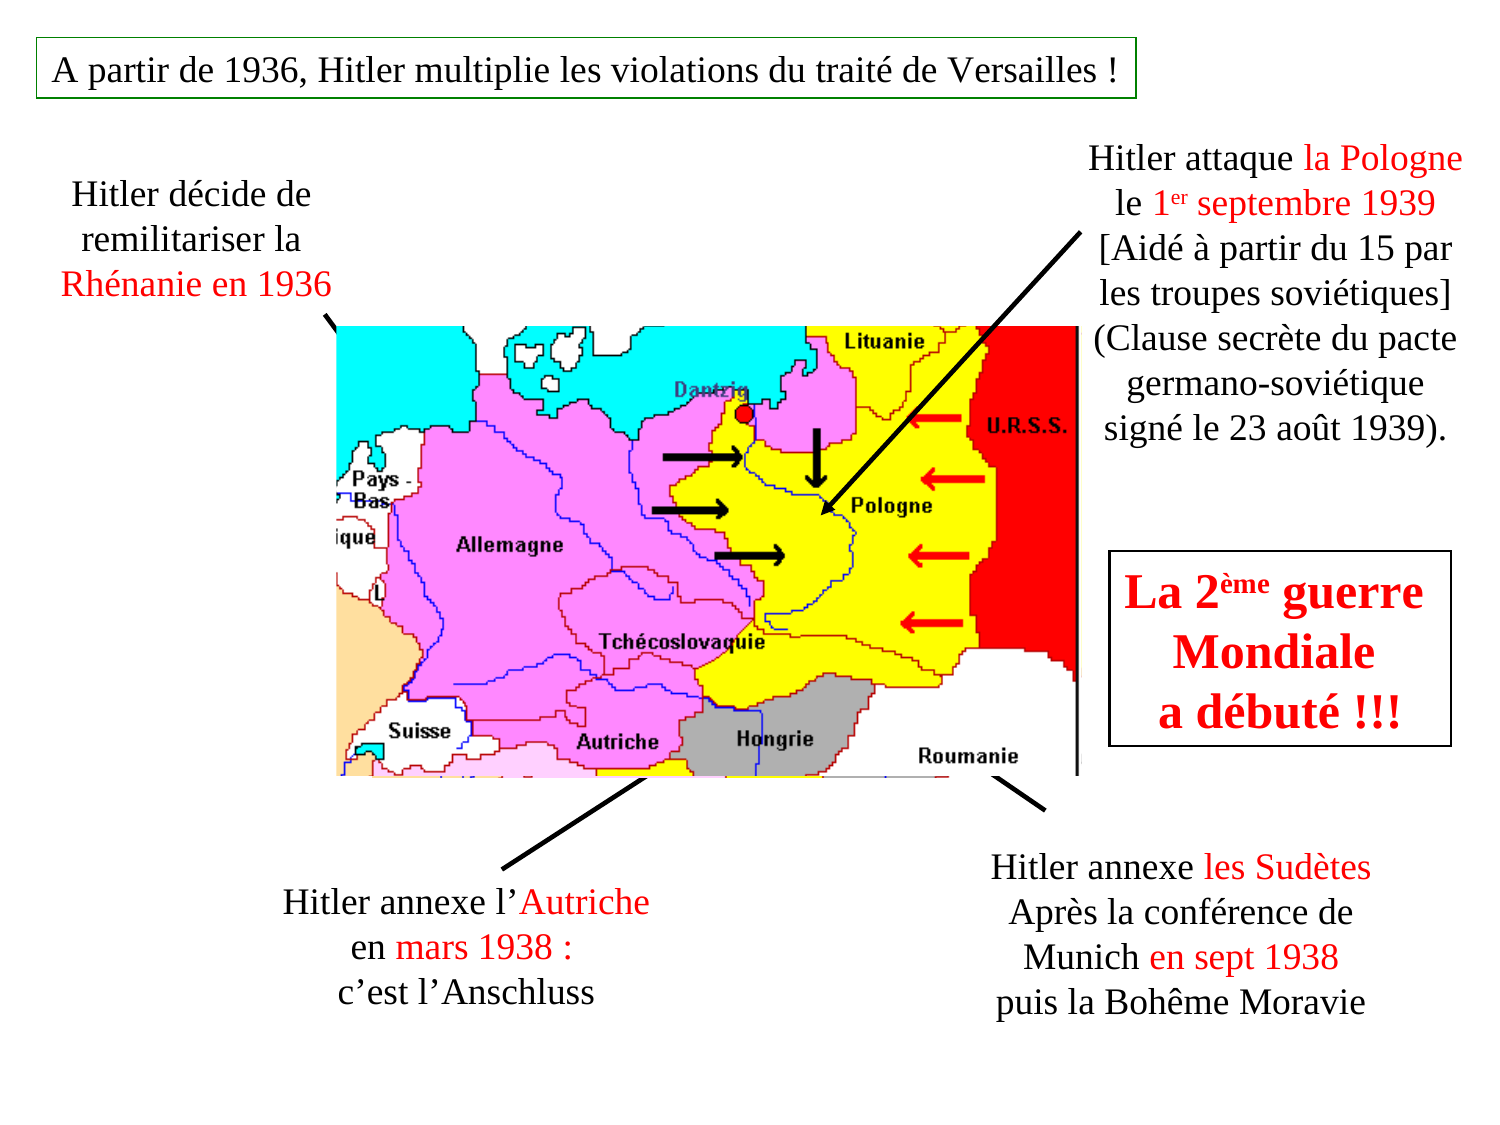

A partir de 1936, Hitler multiplie les violations du traité de Versailles !
Hitler attaque la Pologne le 1er septembre 1939
[Aidé à partir du 15 par les troupes soviétiques]
(Clause secrète du pacte germano-soviétique signé le 23 août 1939).
Hitler décide de
remilitariser la
Rhénanie en 1936
La 2ème guerre
Mondiale
a débuté !!!
Hitler annexe les Sudètes
Après la conférence de Munich en sept 1938 puis la Bohême Moravie
Hitler annexe l’Autriche
en mars 1938 :
c’est l’Anschluss